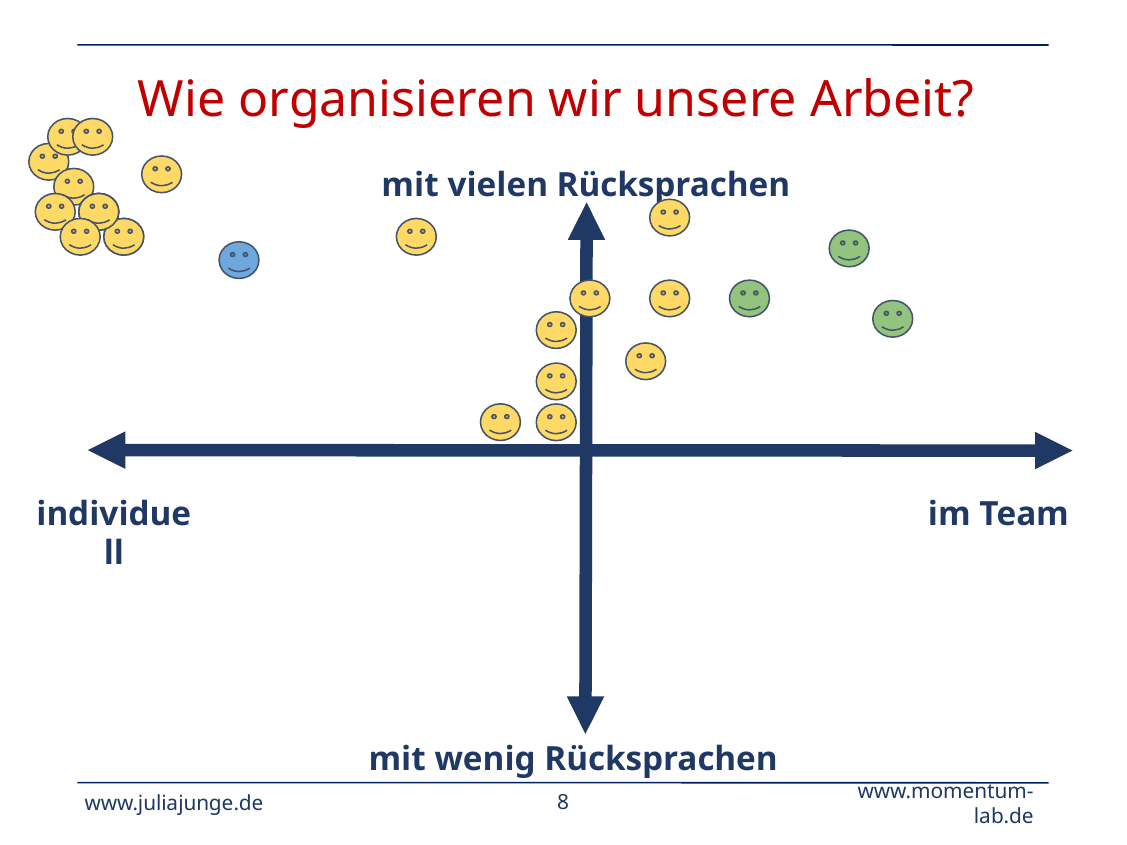

# Wie organisieren wir unsere Arbeit?
mit vielen Rücksprachen
individuell
im Team
mit wenig Rücksprachen
www.juliajunge.de
www.momentum-lab.de